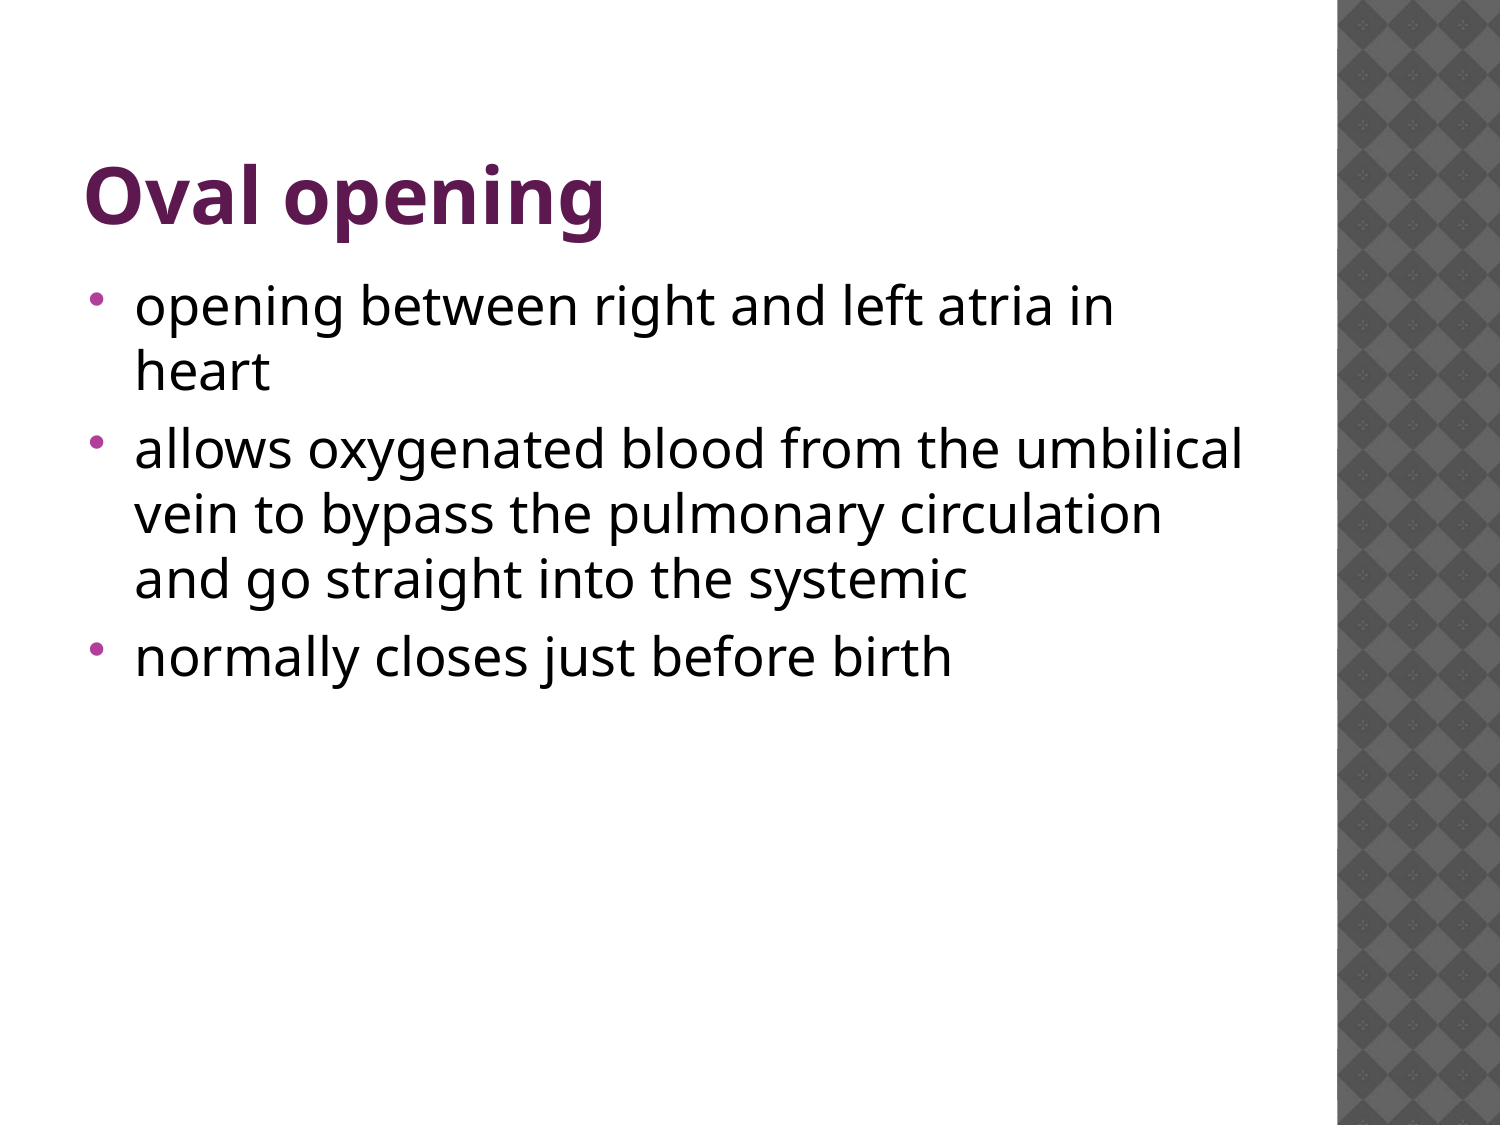

# Oval opening
opening between right and left atria in heart
allows oxygenated blood from the umbilical vein to bypass the pulmonary circulation and go straight into the systemic
normally closes just before birth